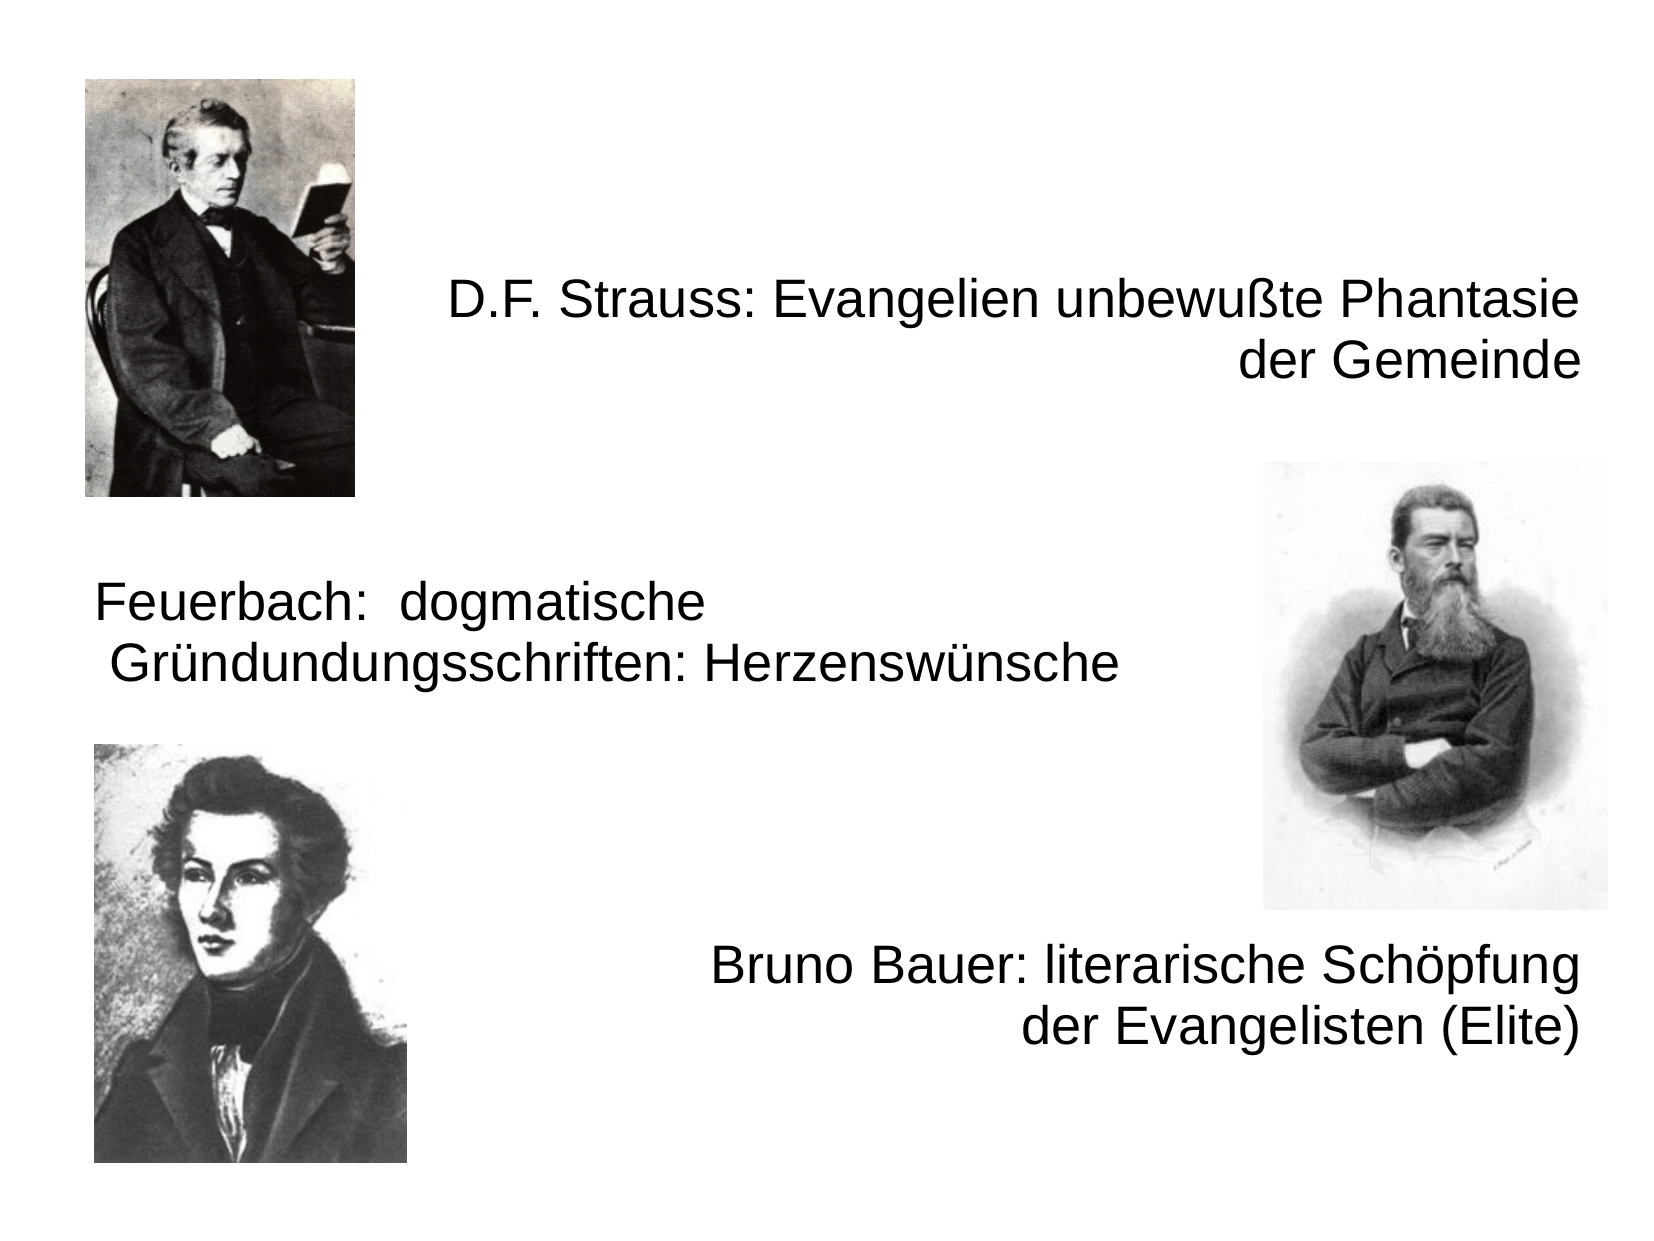

# D.F. Strauss: Evangelien unbewußte Phantasie der Gemeinde
Feuerbach: dogmatische
 Gründundungsschriften: Herzenswünsche
Bruno Bauer: literarische Schöpfung
der Evangelisten (Elite)